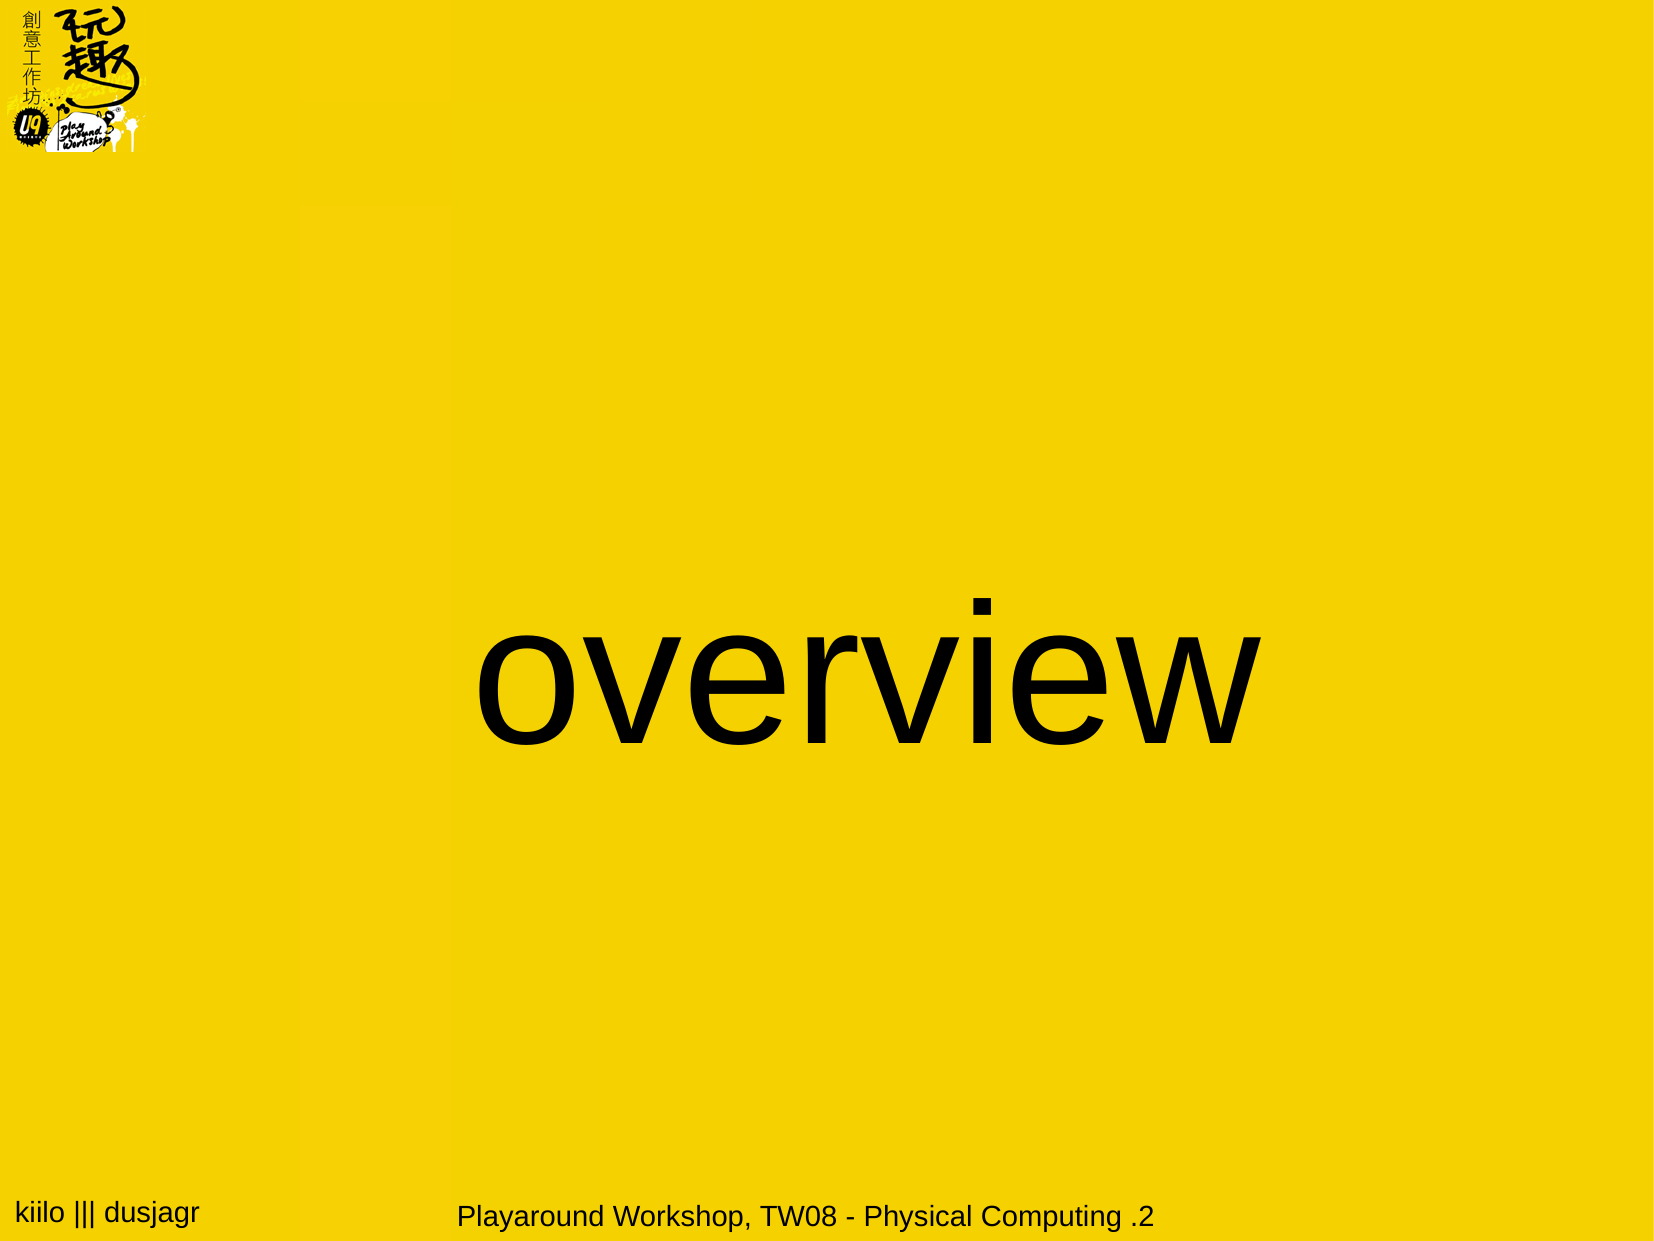

# overview
Playaround Workshop, TW08 - Physical Computing .2